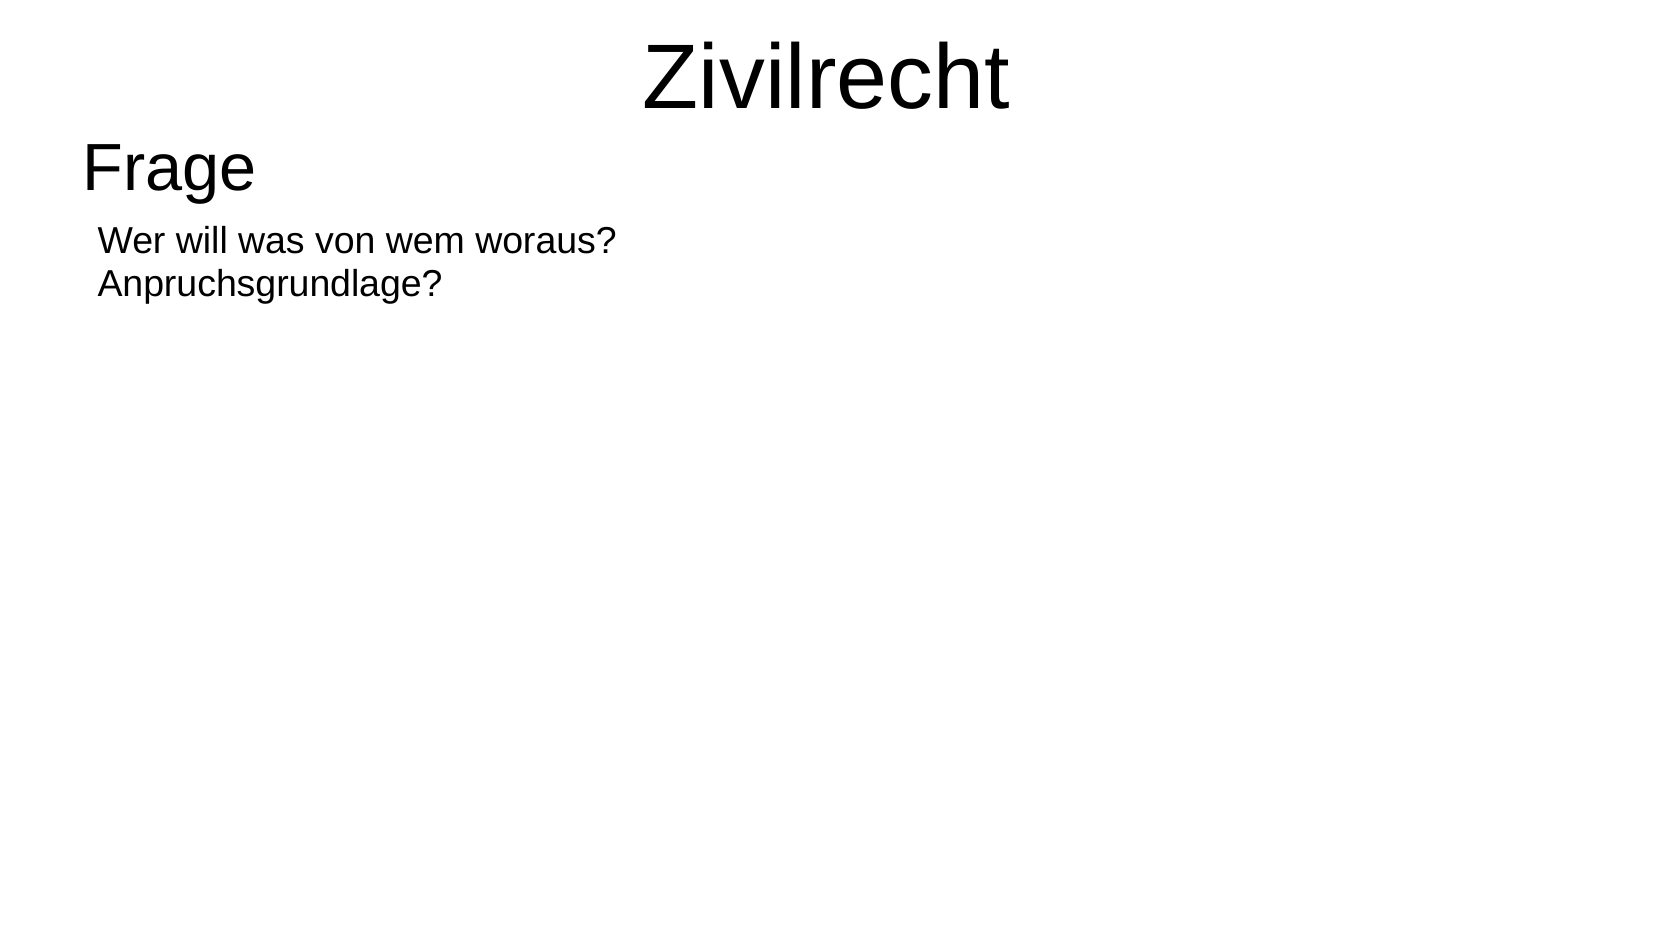

# Zivilrecht
Frage
Wer will was von wem woraus?
Anpruchsgrundlage?